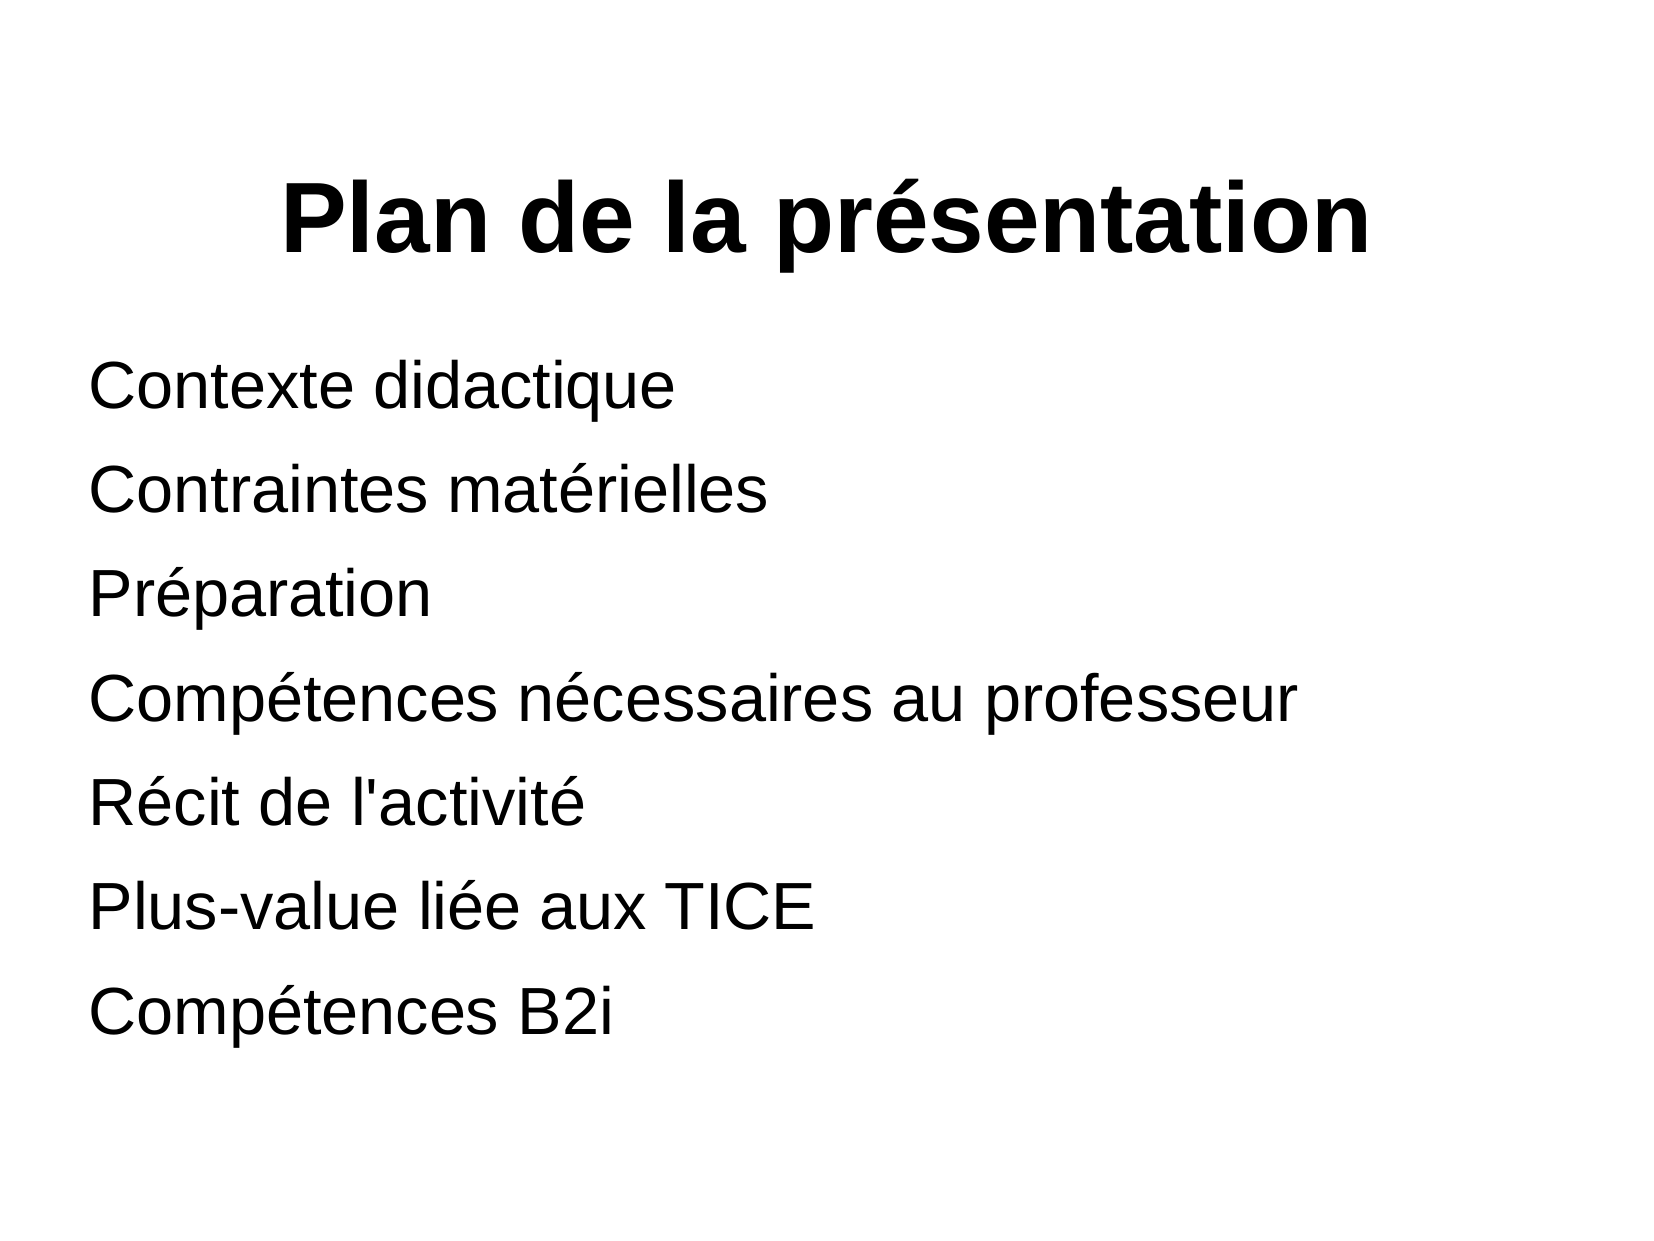

# Plan de la présentation
Contexte didactique
Contraintes matérielles
Préparation
Compétences nécessaires au professeur
Récit de l'activité
Plus-value liée aux TICE
Compétences B2i